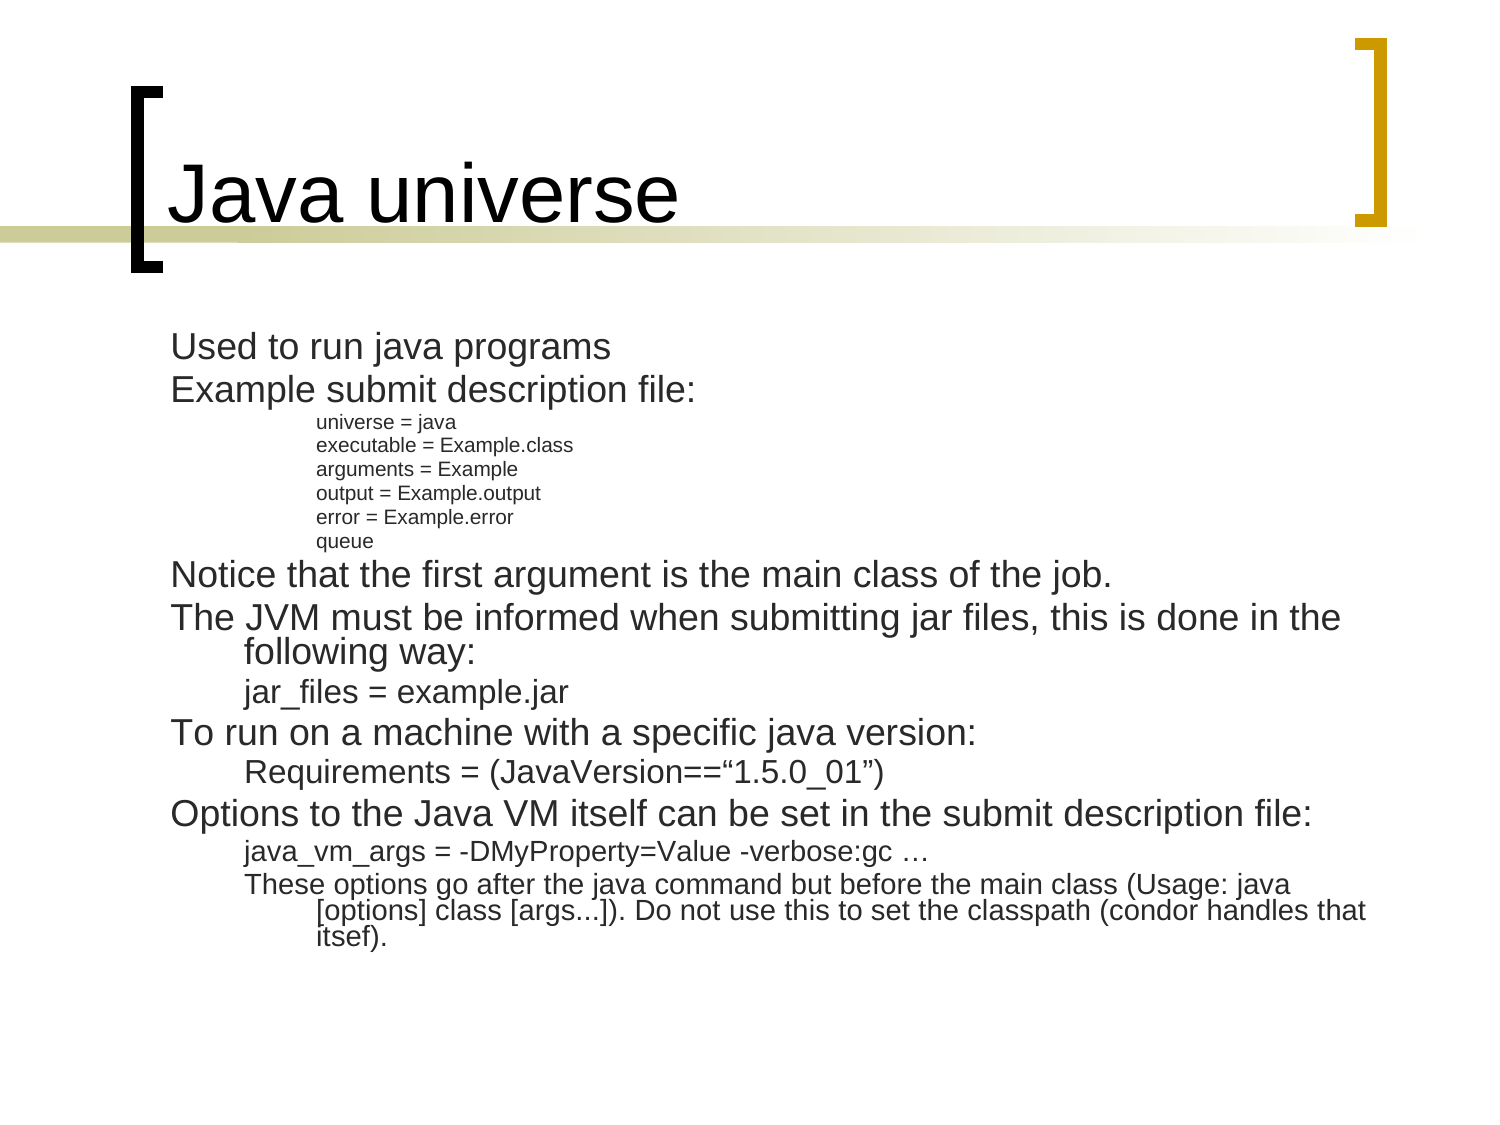

# Java universe
Used to run java programs
Example submit description file:
	universe = java
	executable = Example.class
	arguments = Example
	output = Example.output
	error = Example.error
	queue
Notice that the first argument is the main class of the job.
The JVM must be informed when submitting jar files, this is done in the following way:
jar_files = example.jar
To run on a machine with a specific java version:
Requirements = (JavaVersion==“1.5.0_01”)
Options to the Java VM itself can be set in the submit description file:
java_vm_args = -DMyProperty=Value -verbose:gc …
These options go after the java command but before the main class (Usage: java [options] class [args...]). Do not use this to set the classpath (condor handles that itsef).